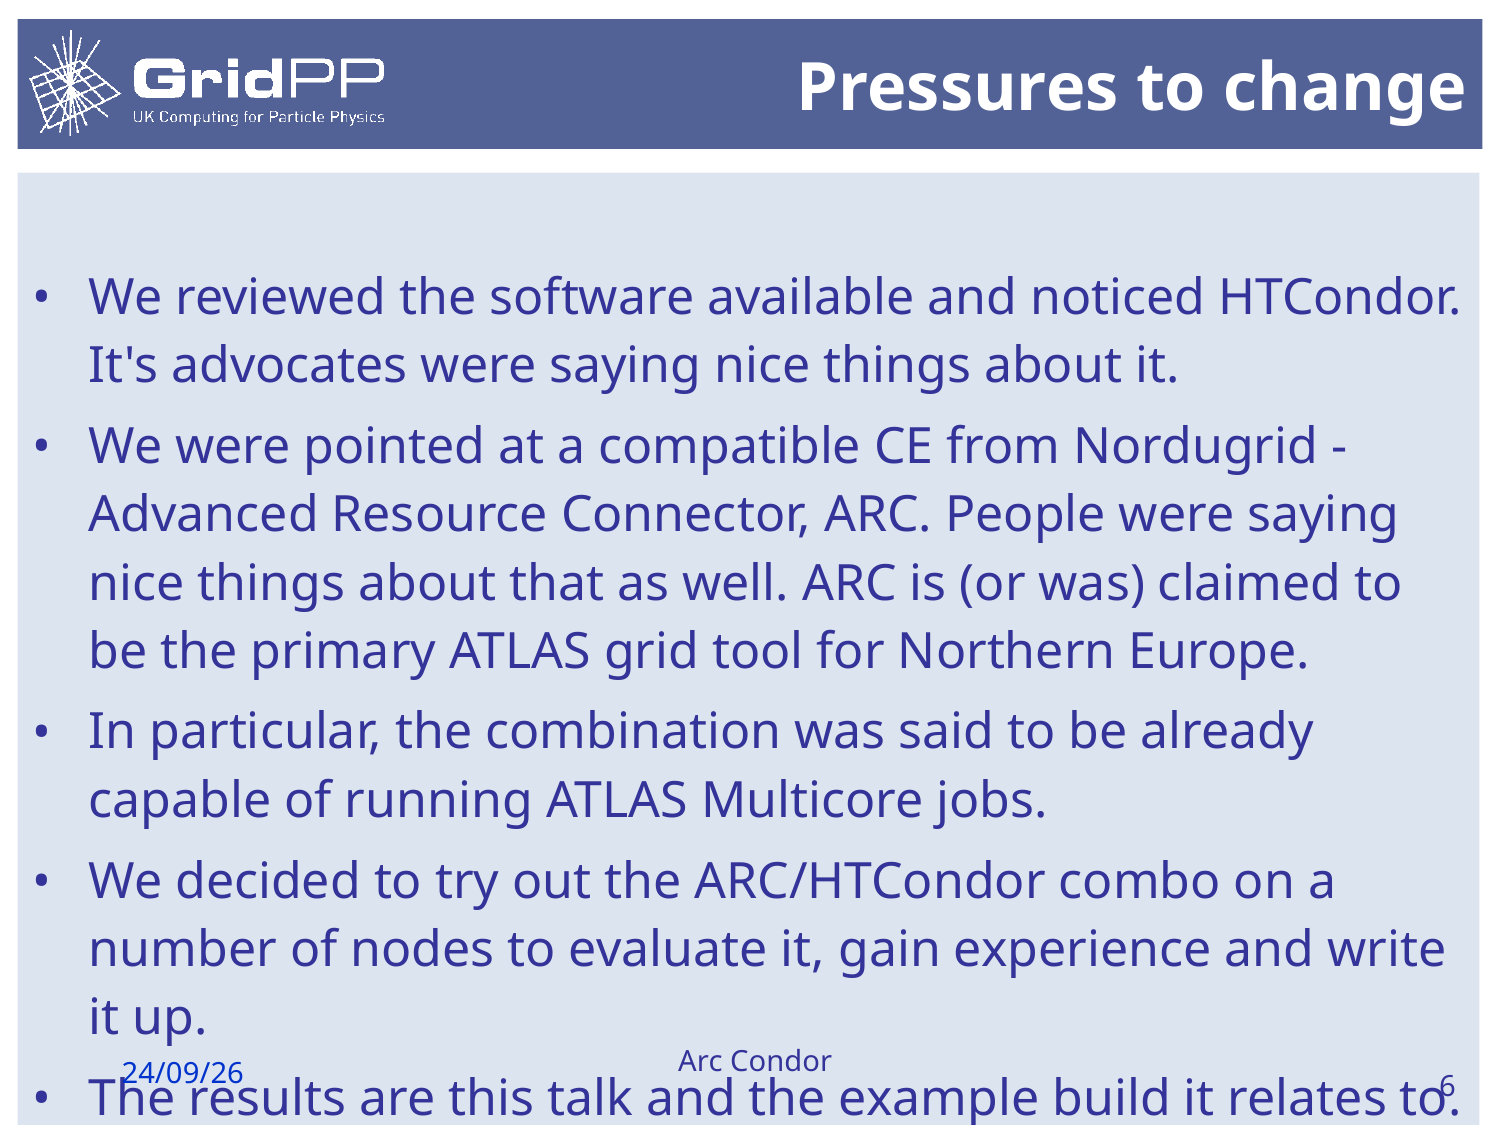

# Pressures to change
We reviewed the software available and noticed HTCondor. It's advocates were saying nice things about it.
We were pointed at a compatible CE from Nordugrid - Advanced Resource Connector, ARC. People were saying nice things about that as well. ARC is (or was) claimed to be the primary ATLAS grid tool for Northern Europe.
In particular, the combination was said to be already capable of running ATLAS Multicore jobs.
We decided to try out the ARC/HTCondor combo on a number of nodes to evaluate it, gain experience and write it up.
The results are this talk and the example build it relates to.
Arc Condor